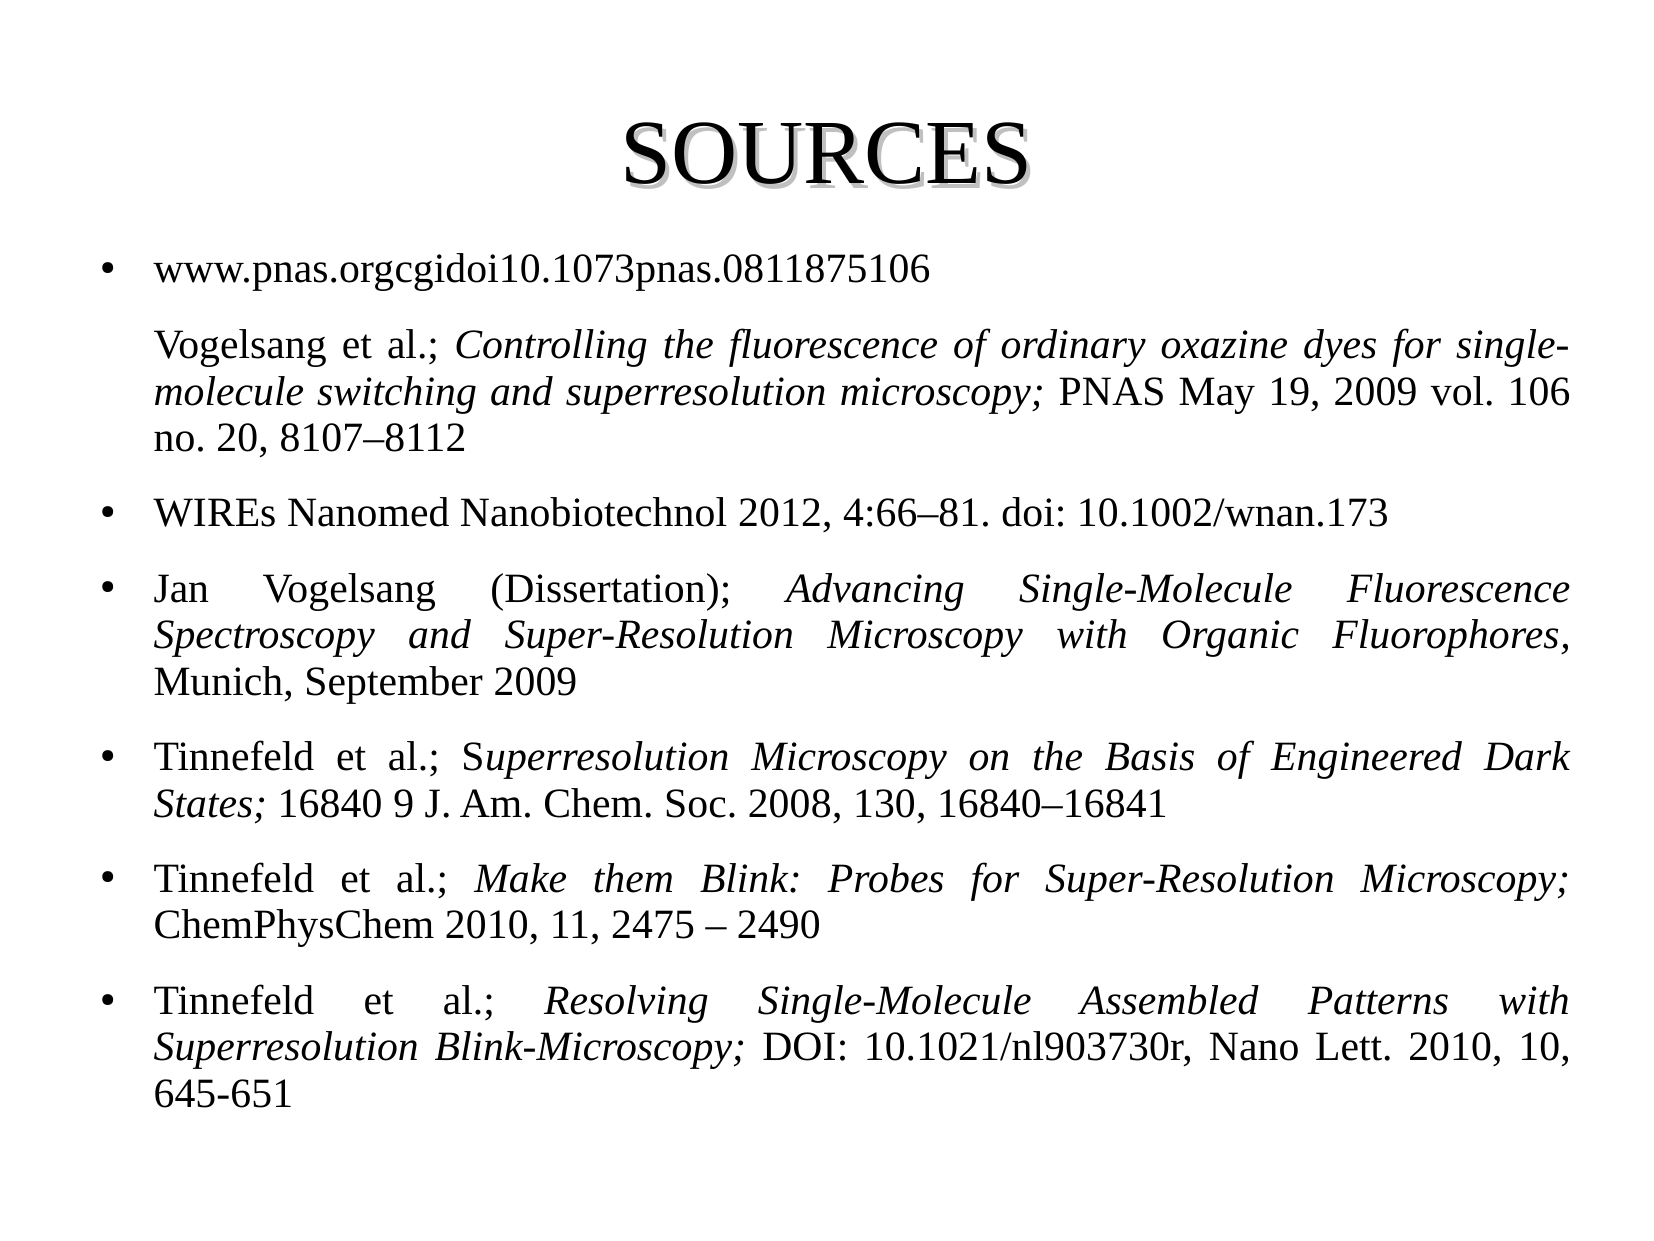

# SOURCES
www.pnas.orgcgidoi10.1073pnas.0811875106
Vogelsang et al.; Controlling the fluorescence of ordinary oxazine dyes for single-molecule switching and superresolution microscopy; PNAS May 19, 2009 vol. 106 no. 20, 8107–8112
WIREs Nanomed Nanobiotechnol 2012, 4:66–81. doi: 10.1002/wnan.173
Jan Vogelsang (Dissertation); Advancing Single-Molecule Fluorescence Spectroscopy and Super-Resolution Microscopy with Organic Fluorophores, Munich, September 2009
Tinnefeld et al.; Superresolution Microscopy on the Basis of Engineered Dark States; 16840 9 J. Am. Chem. Soc. 2008, 130, 16840–16841
Tinnefeld et al.; Make them Blink: Probes for Super-Resolution Microscopy; ChemPhysChem 2010, 11, 2475 – 2490
Tinnefeld et al.; Resolving Single-Molecule Assembled Patterns with Superresolution Blink-Microscopy; DOI: 10.1021/nl903730r, Nano Lett. 2010, 10, 645-651